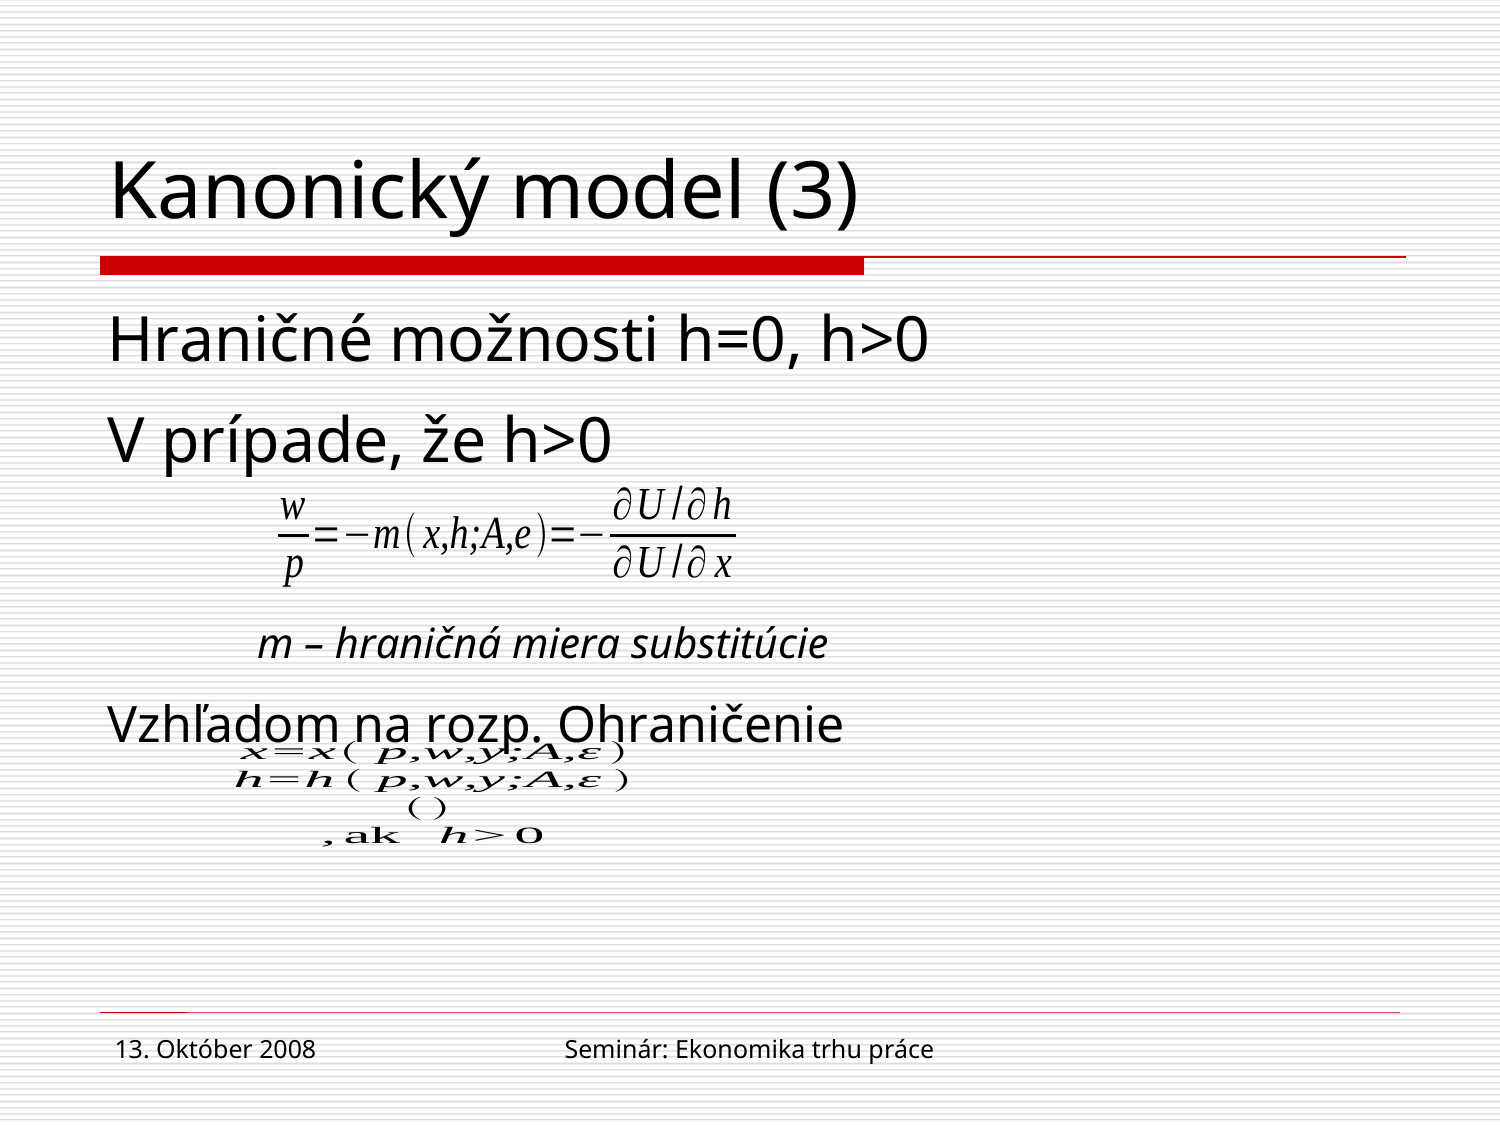

# Kanonický model (3)‏
Hraničné možnosti h=0, h>0
V prípade, že h>0
		m – hraničná miera substitúcie
Vzhľadom na rozp. Ohraničenie